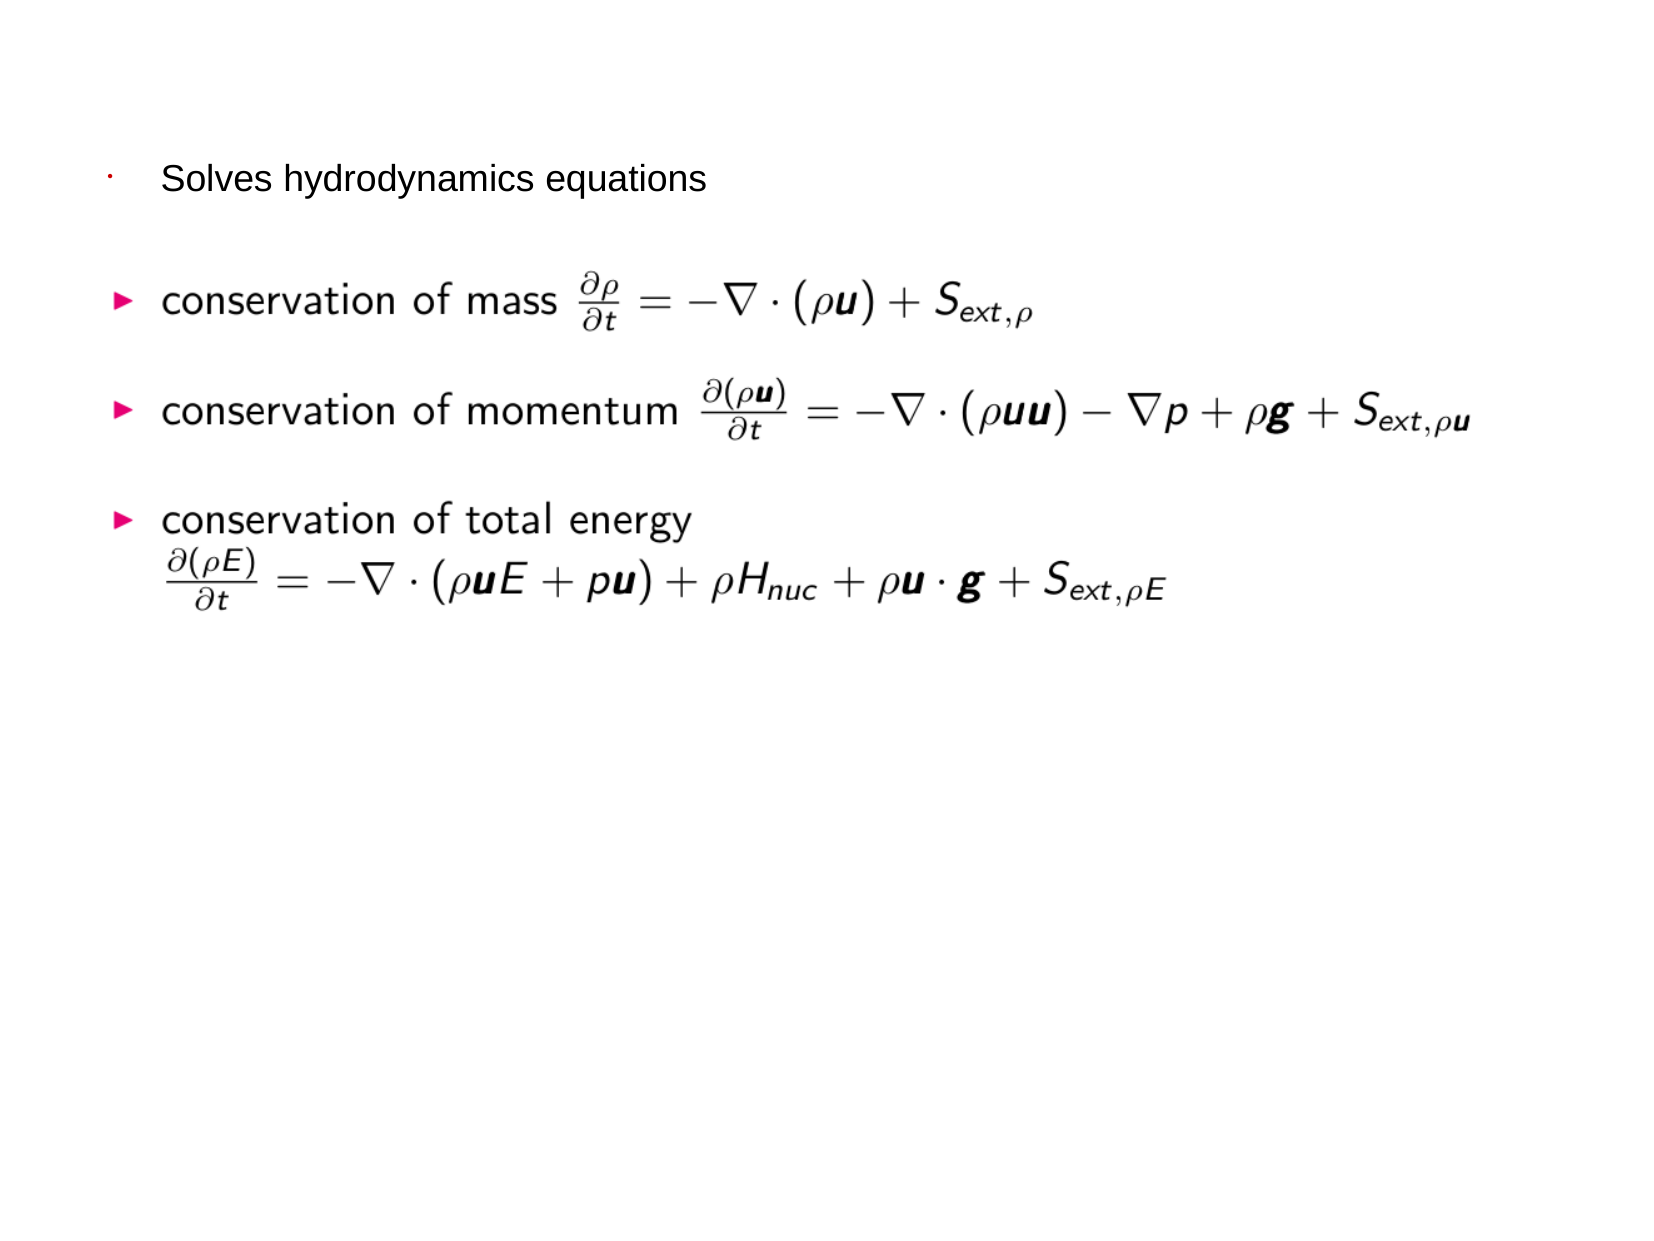

Solves hydrodynamics equations
User can supply EOS and reaction networks
Self gravity
Radiation, gray and multigroup FLD
Supports 1-d, 2-d and 3-d